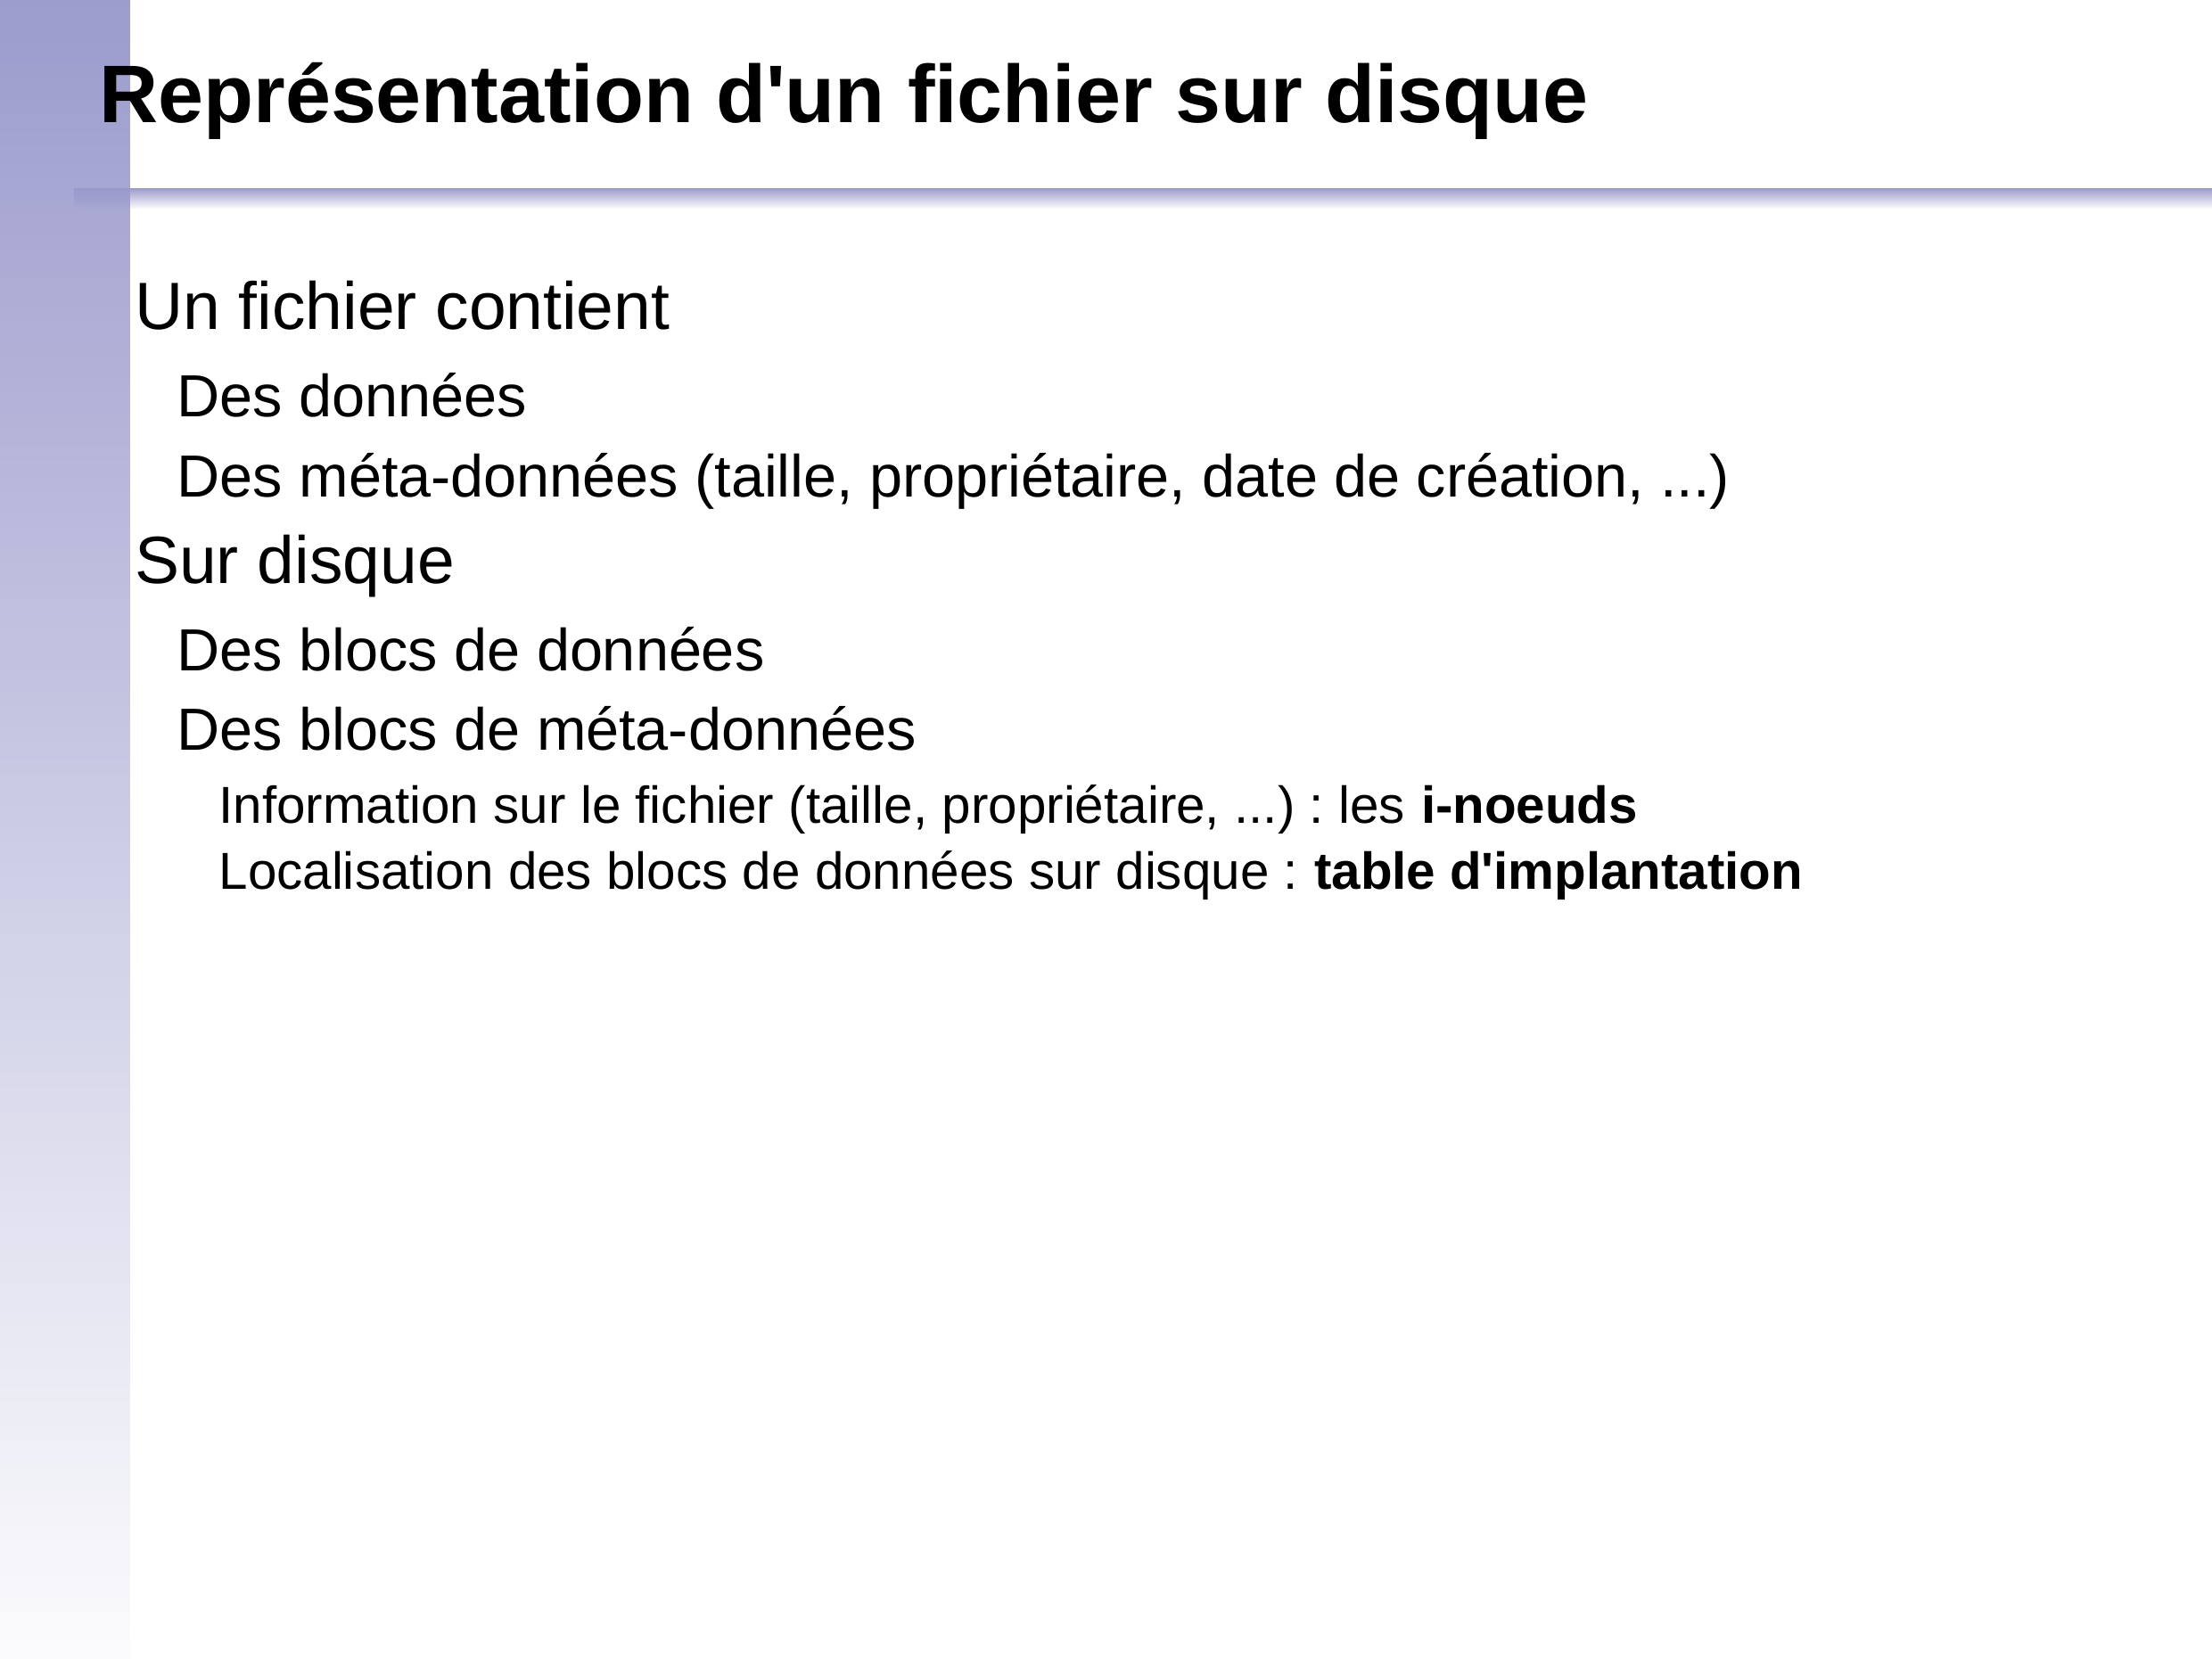

# Représentation d'un fichier sur disque
Un fichier contient
Des données
Des méta-données (taille, propriétaire, date de création, ...)
Sur disque
Des blocs de données
Des blocs de méta-données
Information sur le fichier (taille, propriétaire, ...) : les i-noeuds
Localisation des blocs de données sur disque : table d'implantation